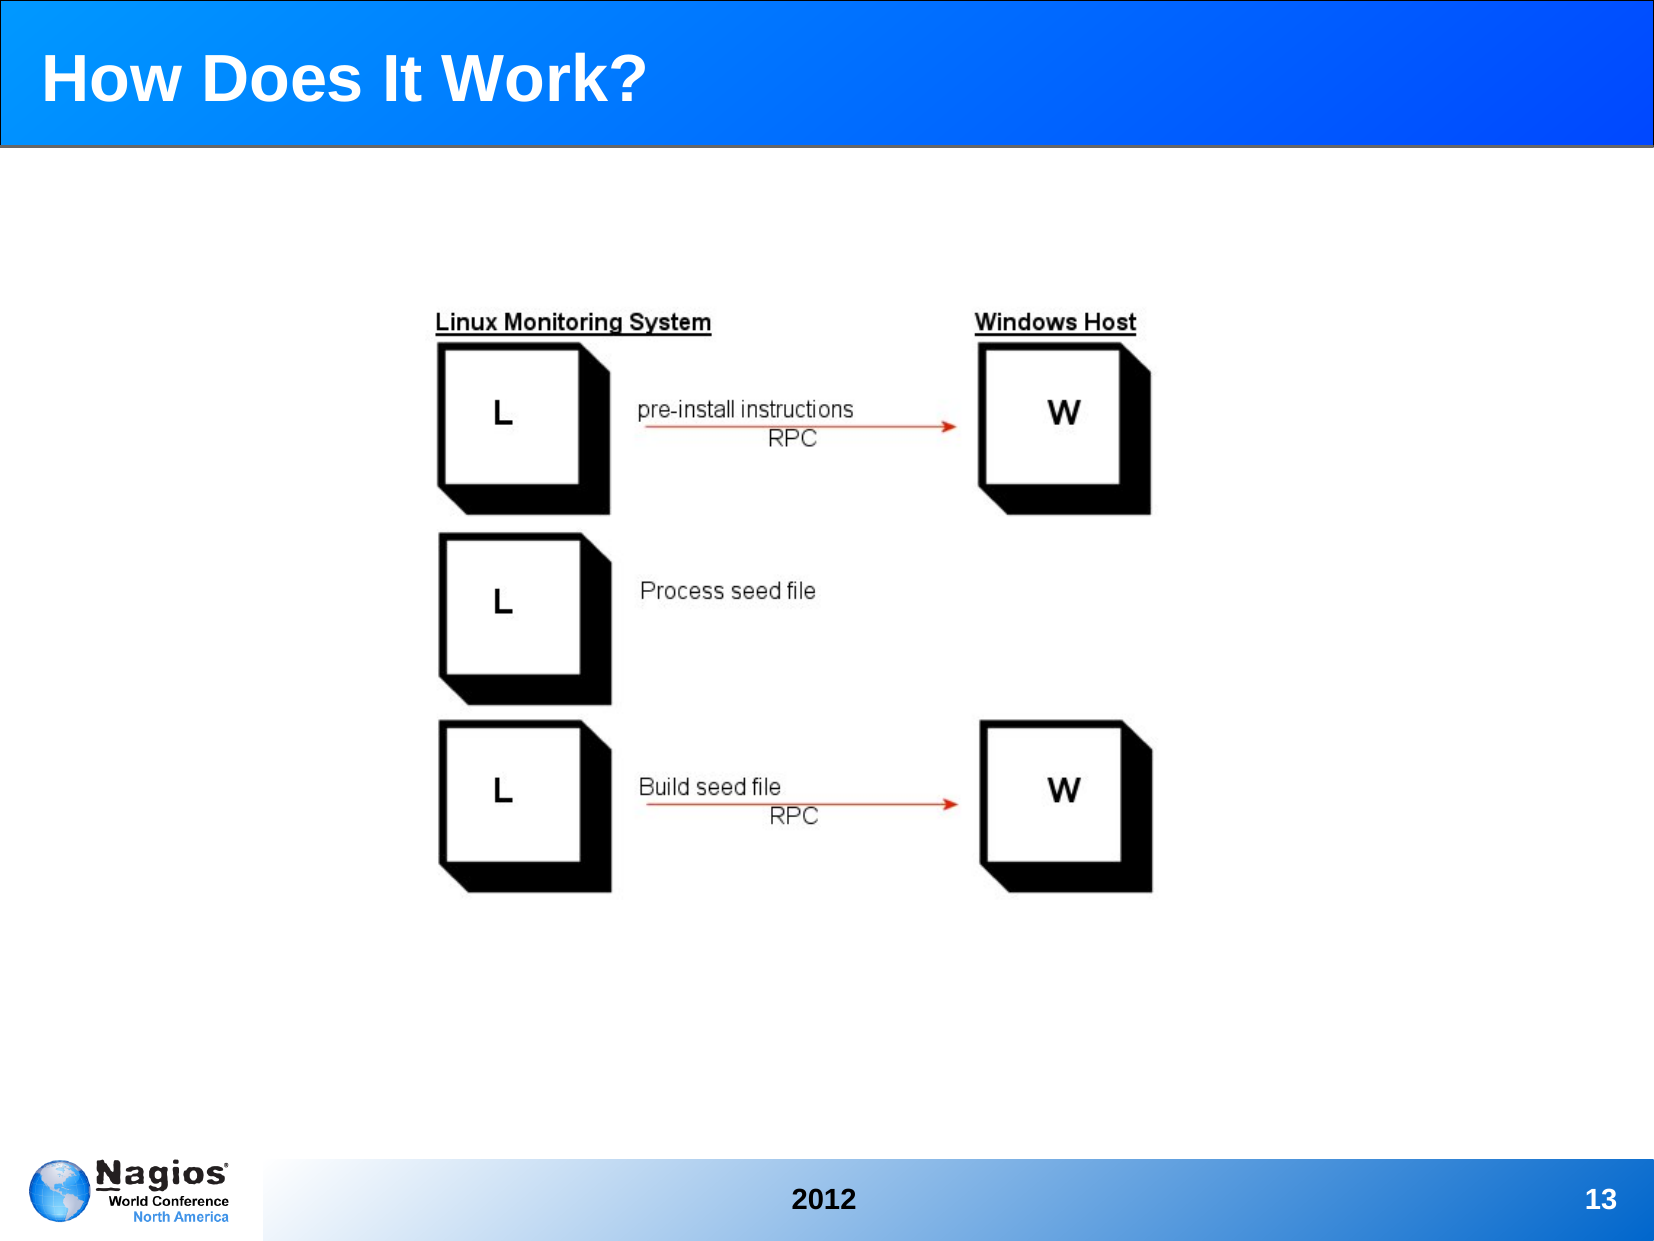

# How Does It Work?
2011
13